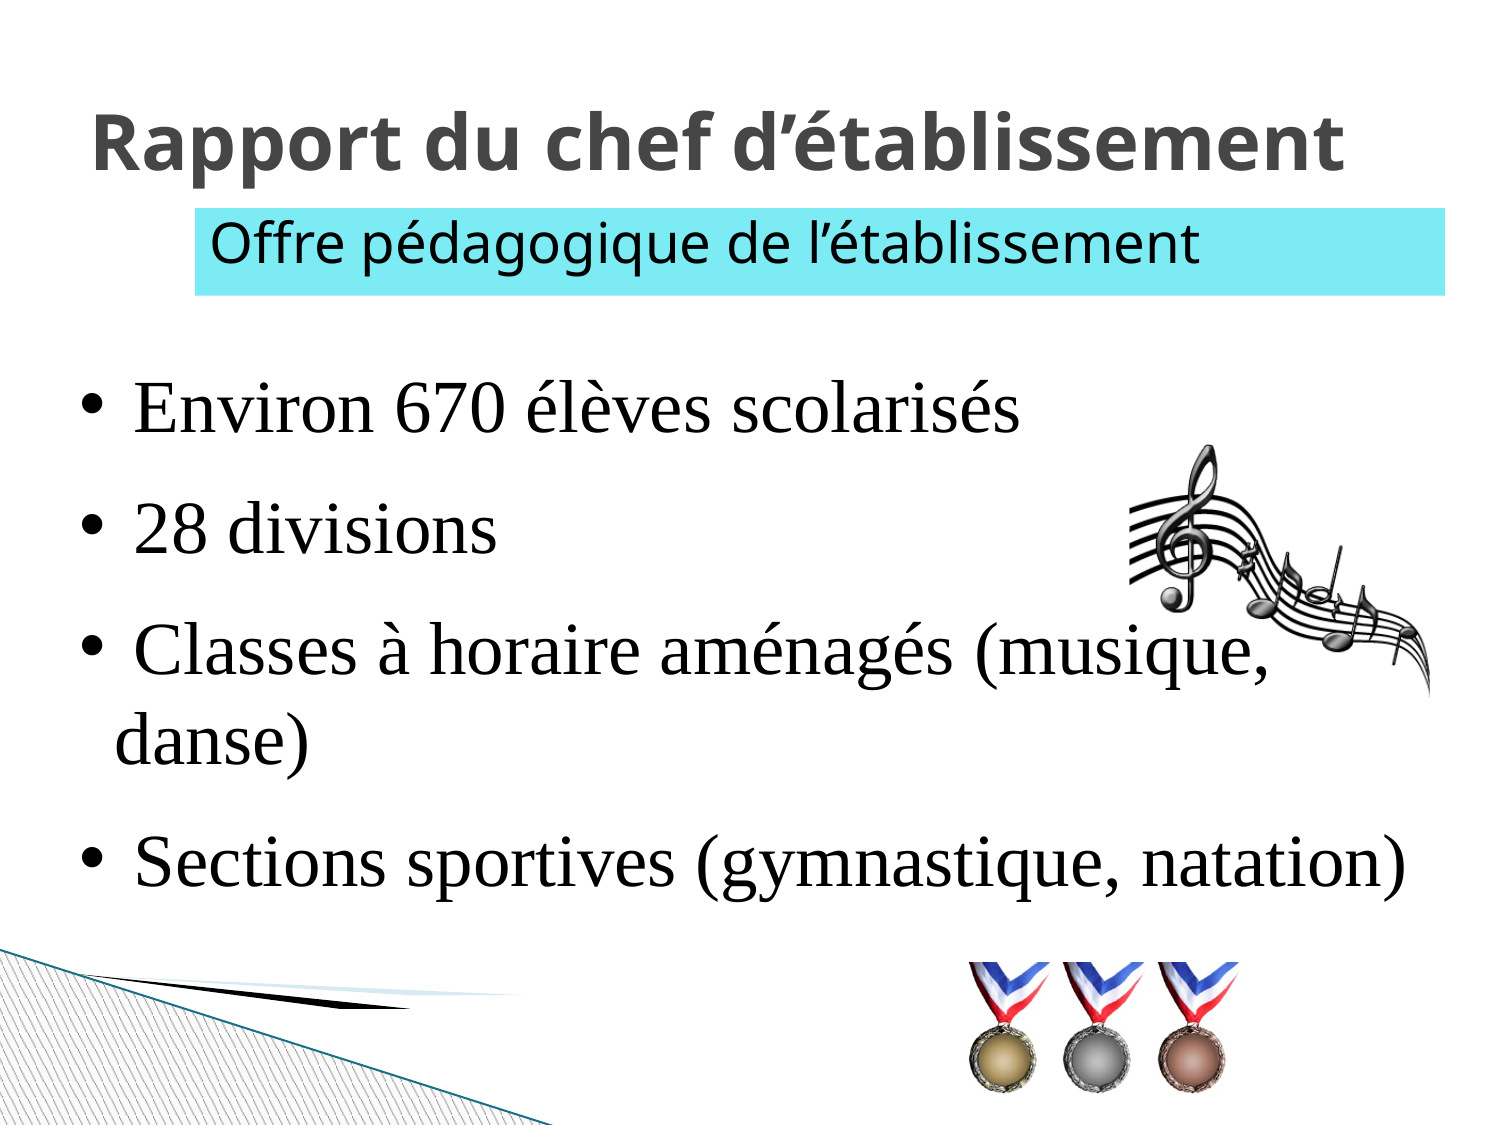

Rapport du chef d’établissement
# Offre pédagogique de l’établissement
 Environ 670 élèves scolarisés
 28 divisions
 Classes à horaire aménagés (musique, danse)
 Sections sportives (gymnastique, natation)